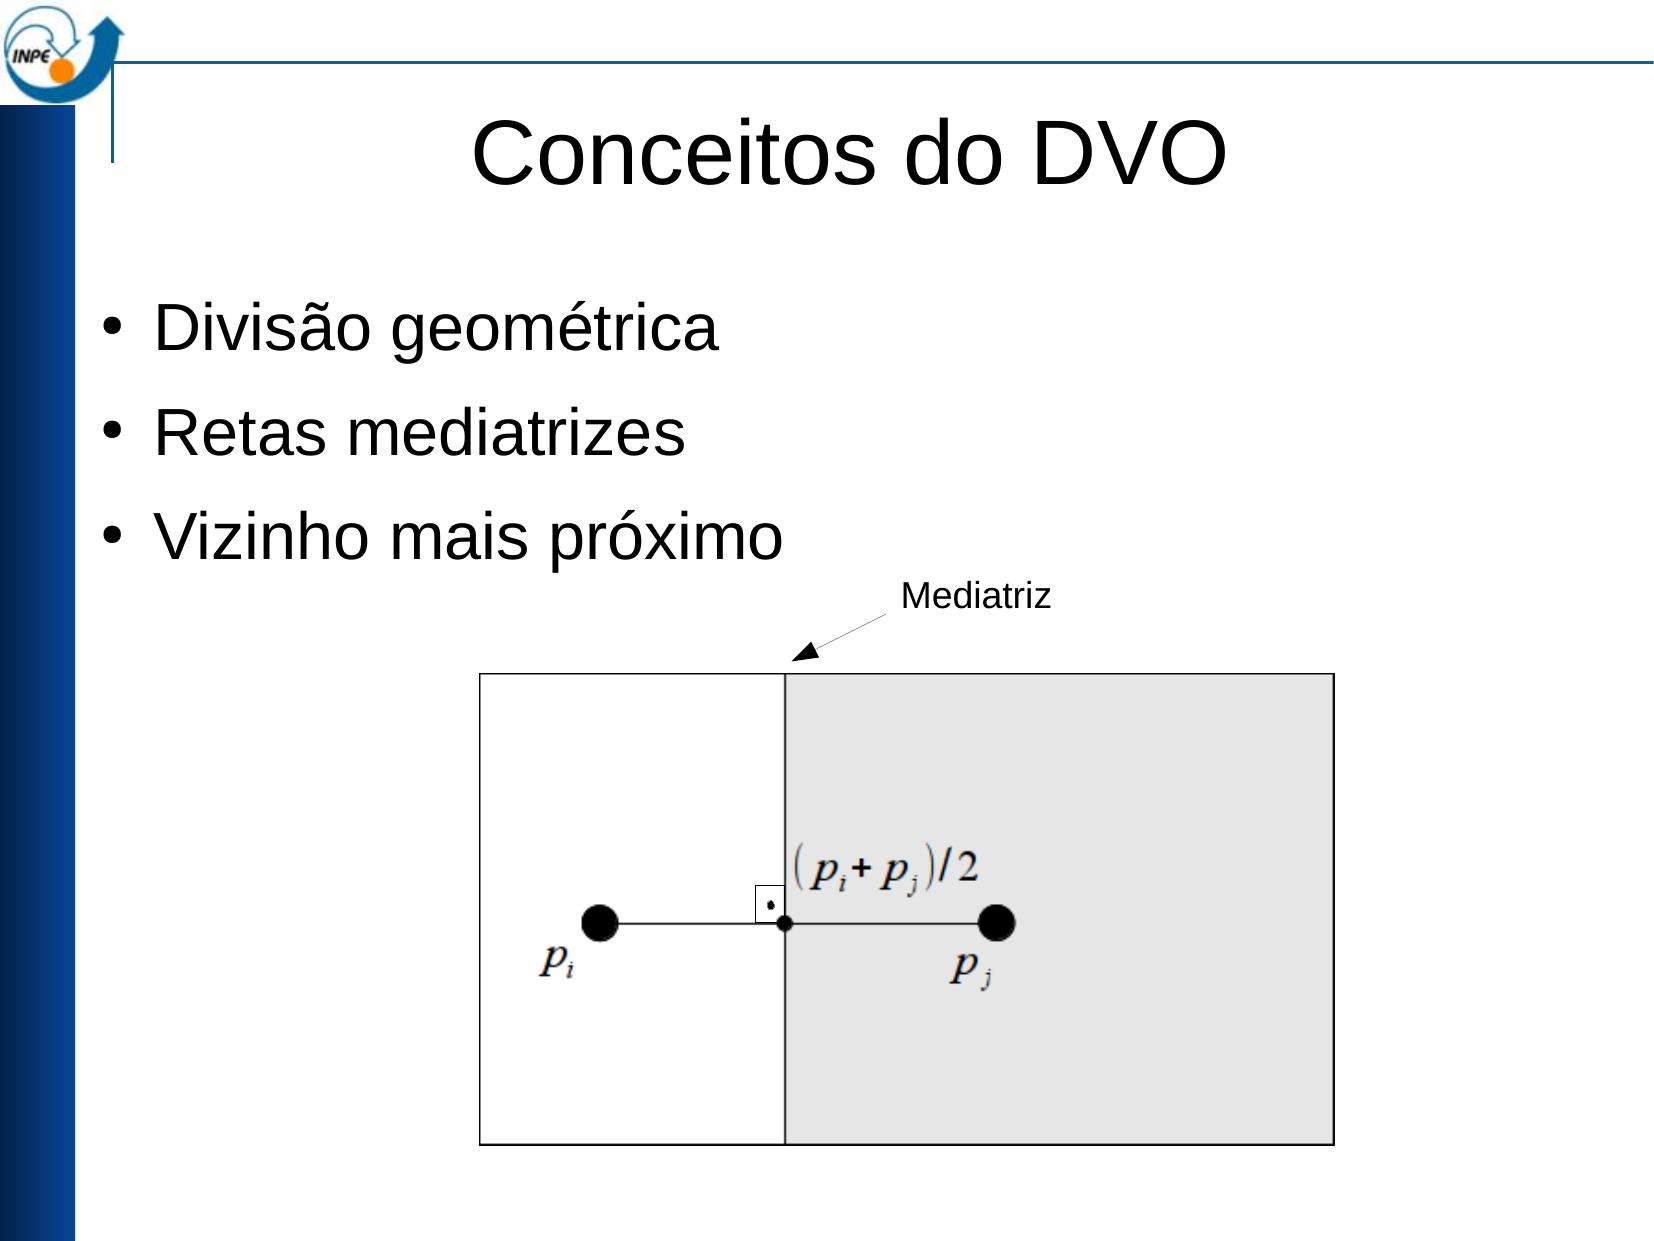

# Conceitos do DVO
Divisão geométrica
Retas mediatrizes
Vizinho mais próximo
Mediatriz